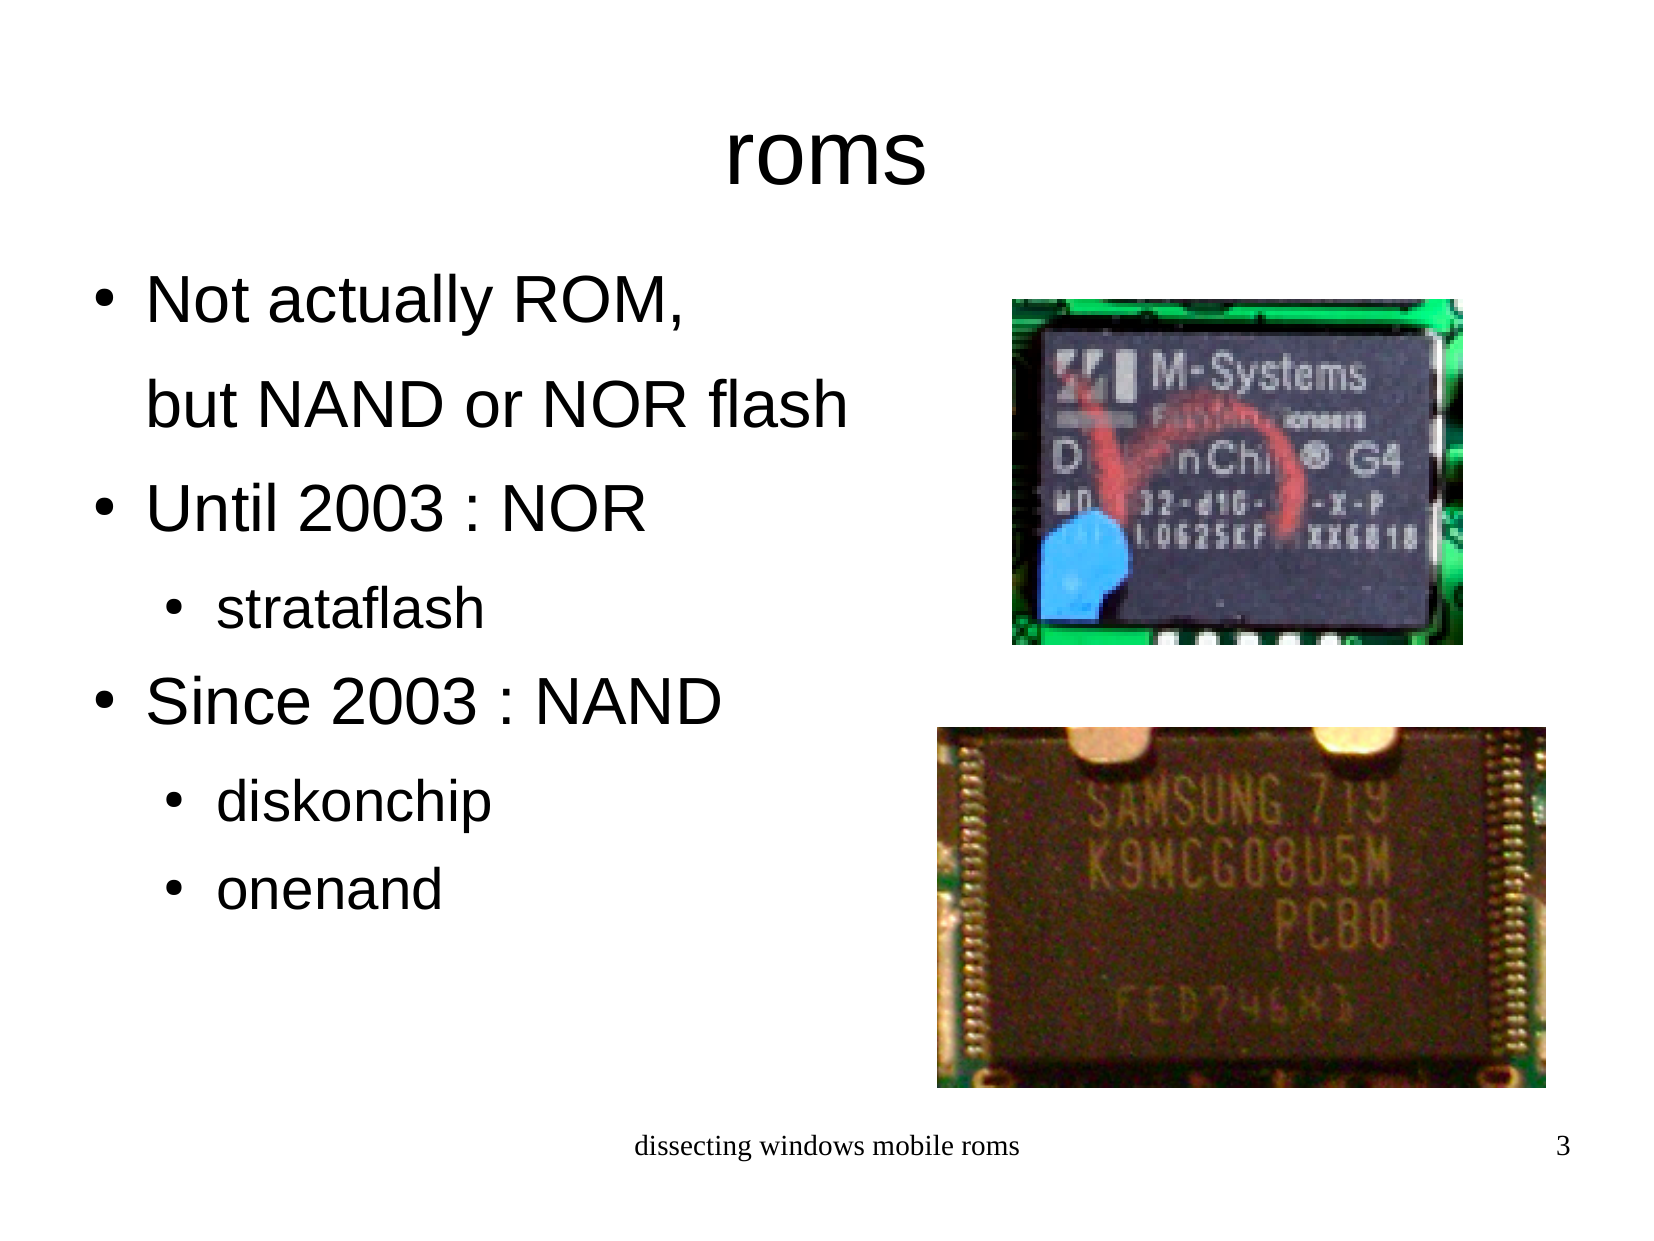

# roms
Not actually ROM,
but NAND or NOR flash
Until 2003 : NOR
strataflash
Since 2003 : NAND
diskonchip
onenand
dissecting windows mobile roms
3